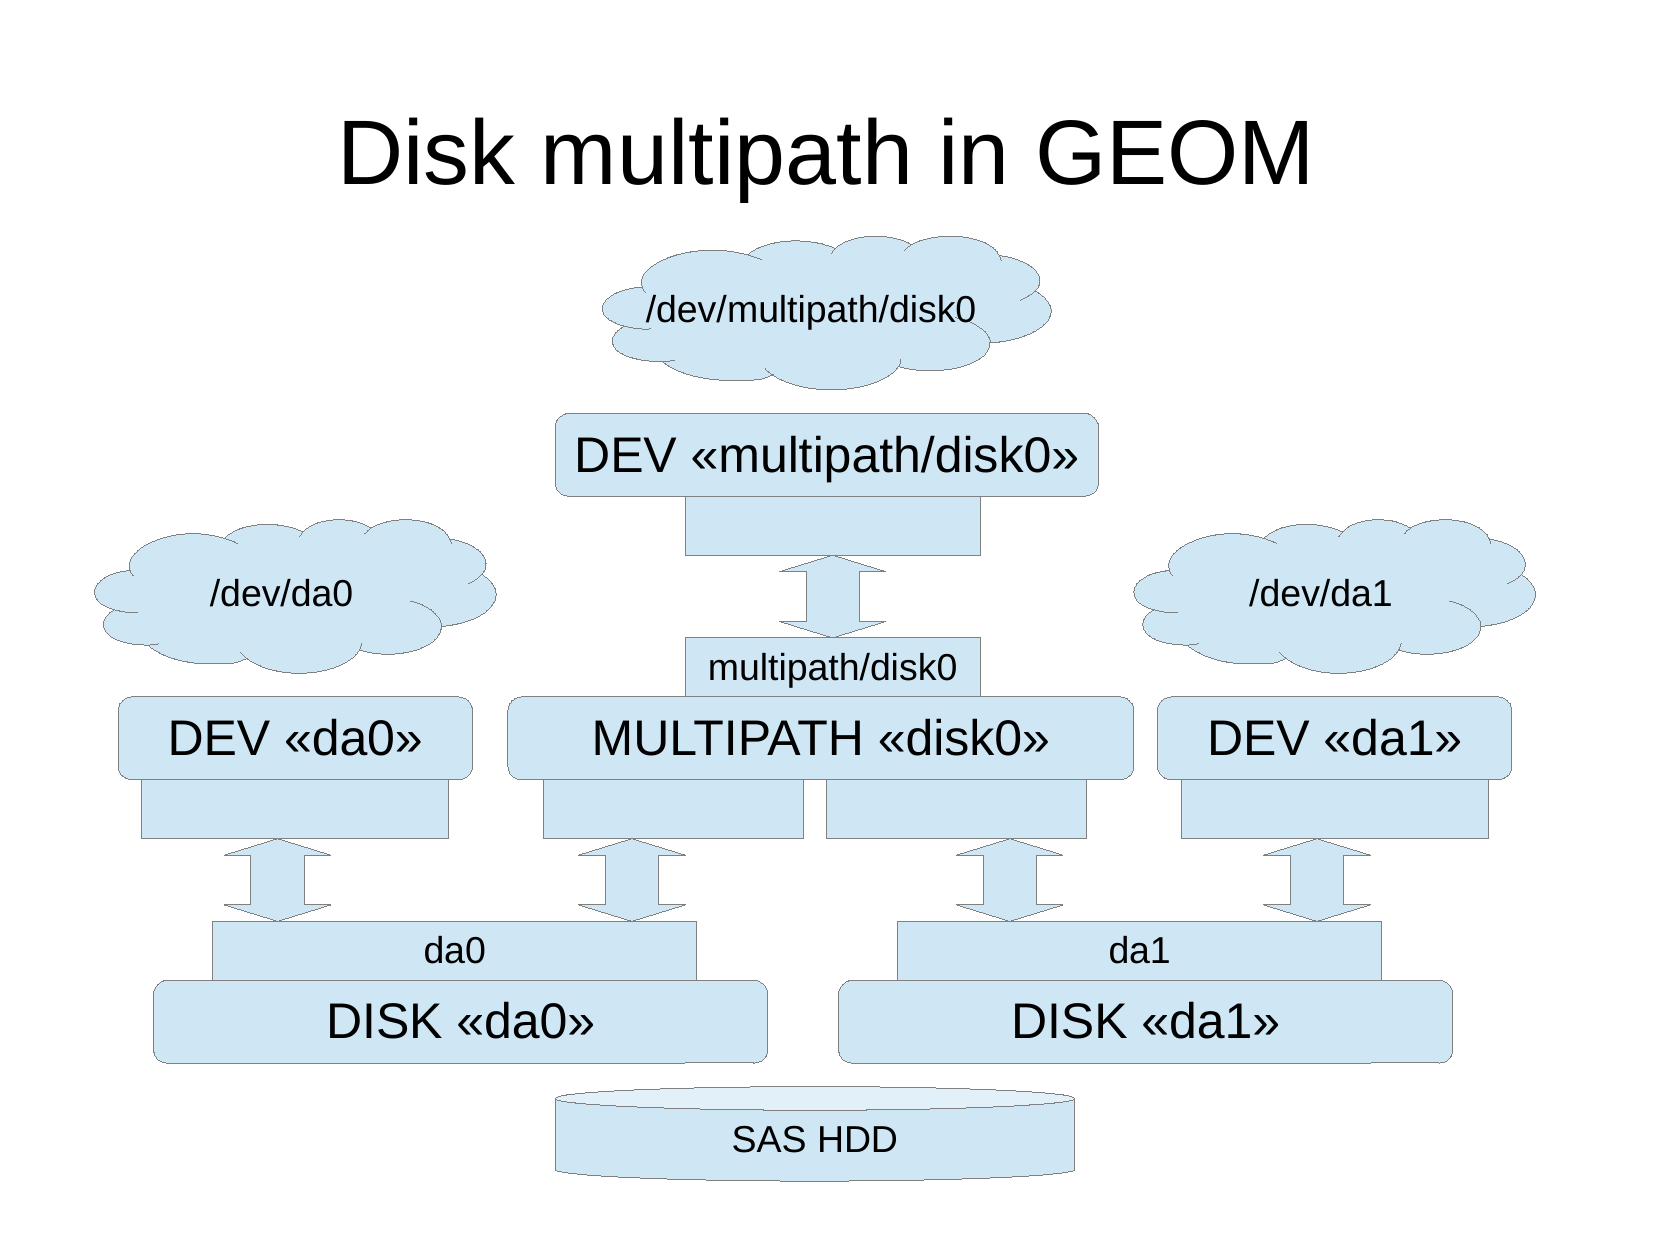

# Disk multipath in GEOM
/dev/multipath/disk0
DEV «multipath/disk0»
/dev/da0
/dev/da1
multipath/disk0
DEV «da0»
MULTIPATH «disk0»
DEV «da1»
da0
da1
DISK «da0»
DISK «da1»
SAS HDD